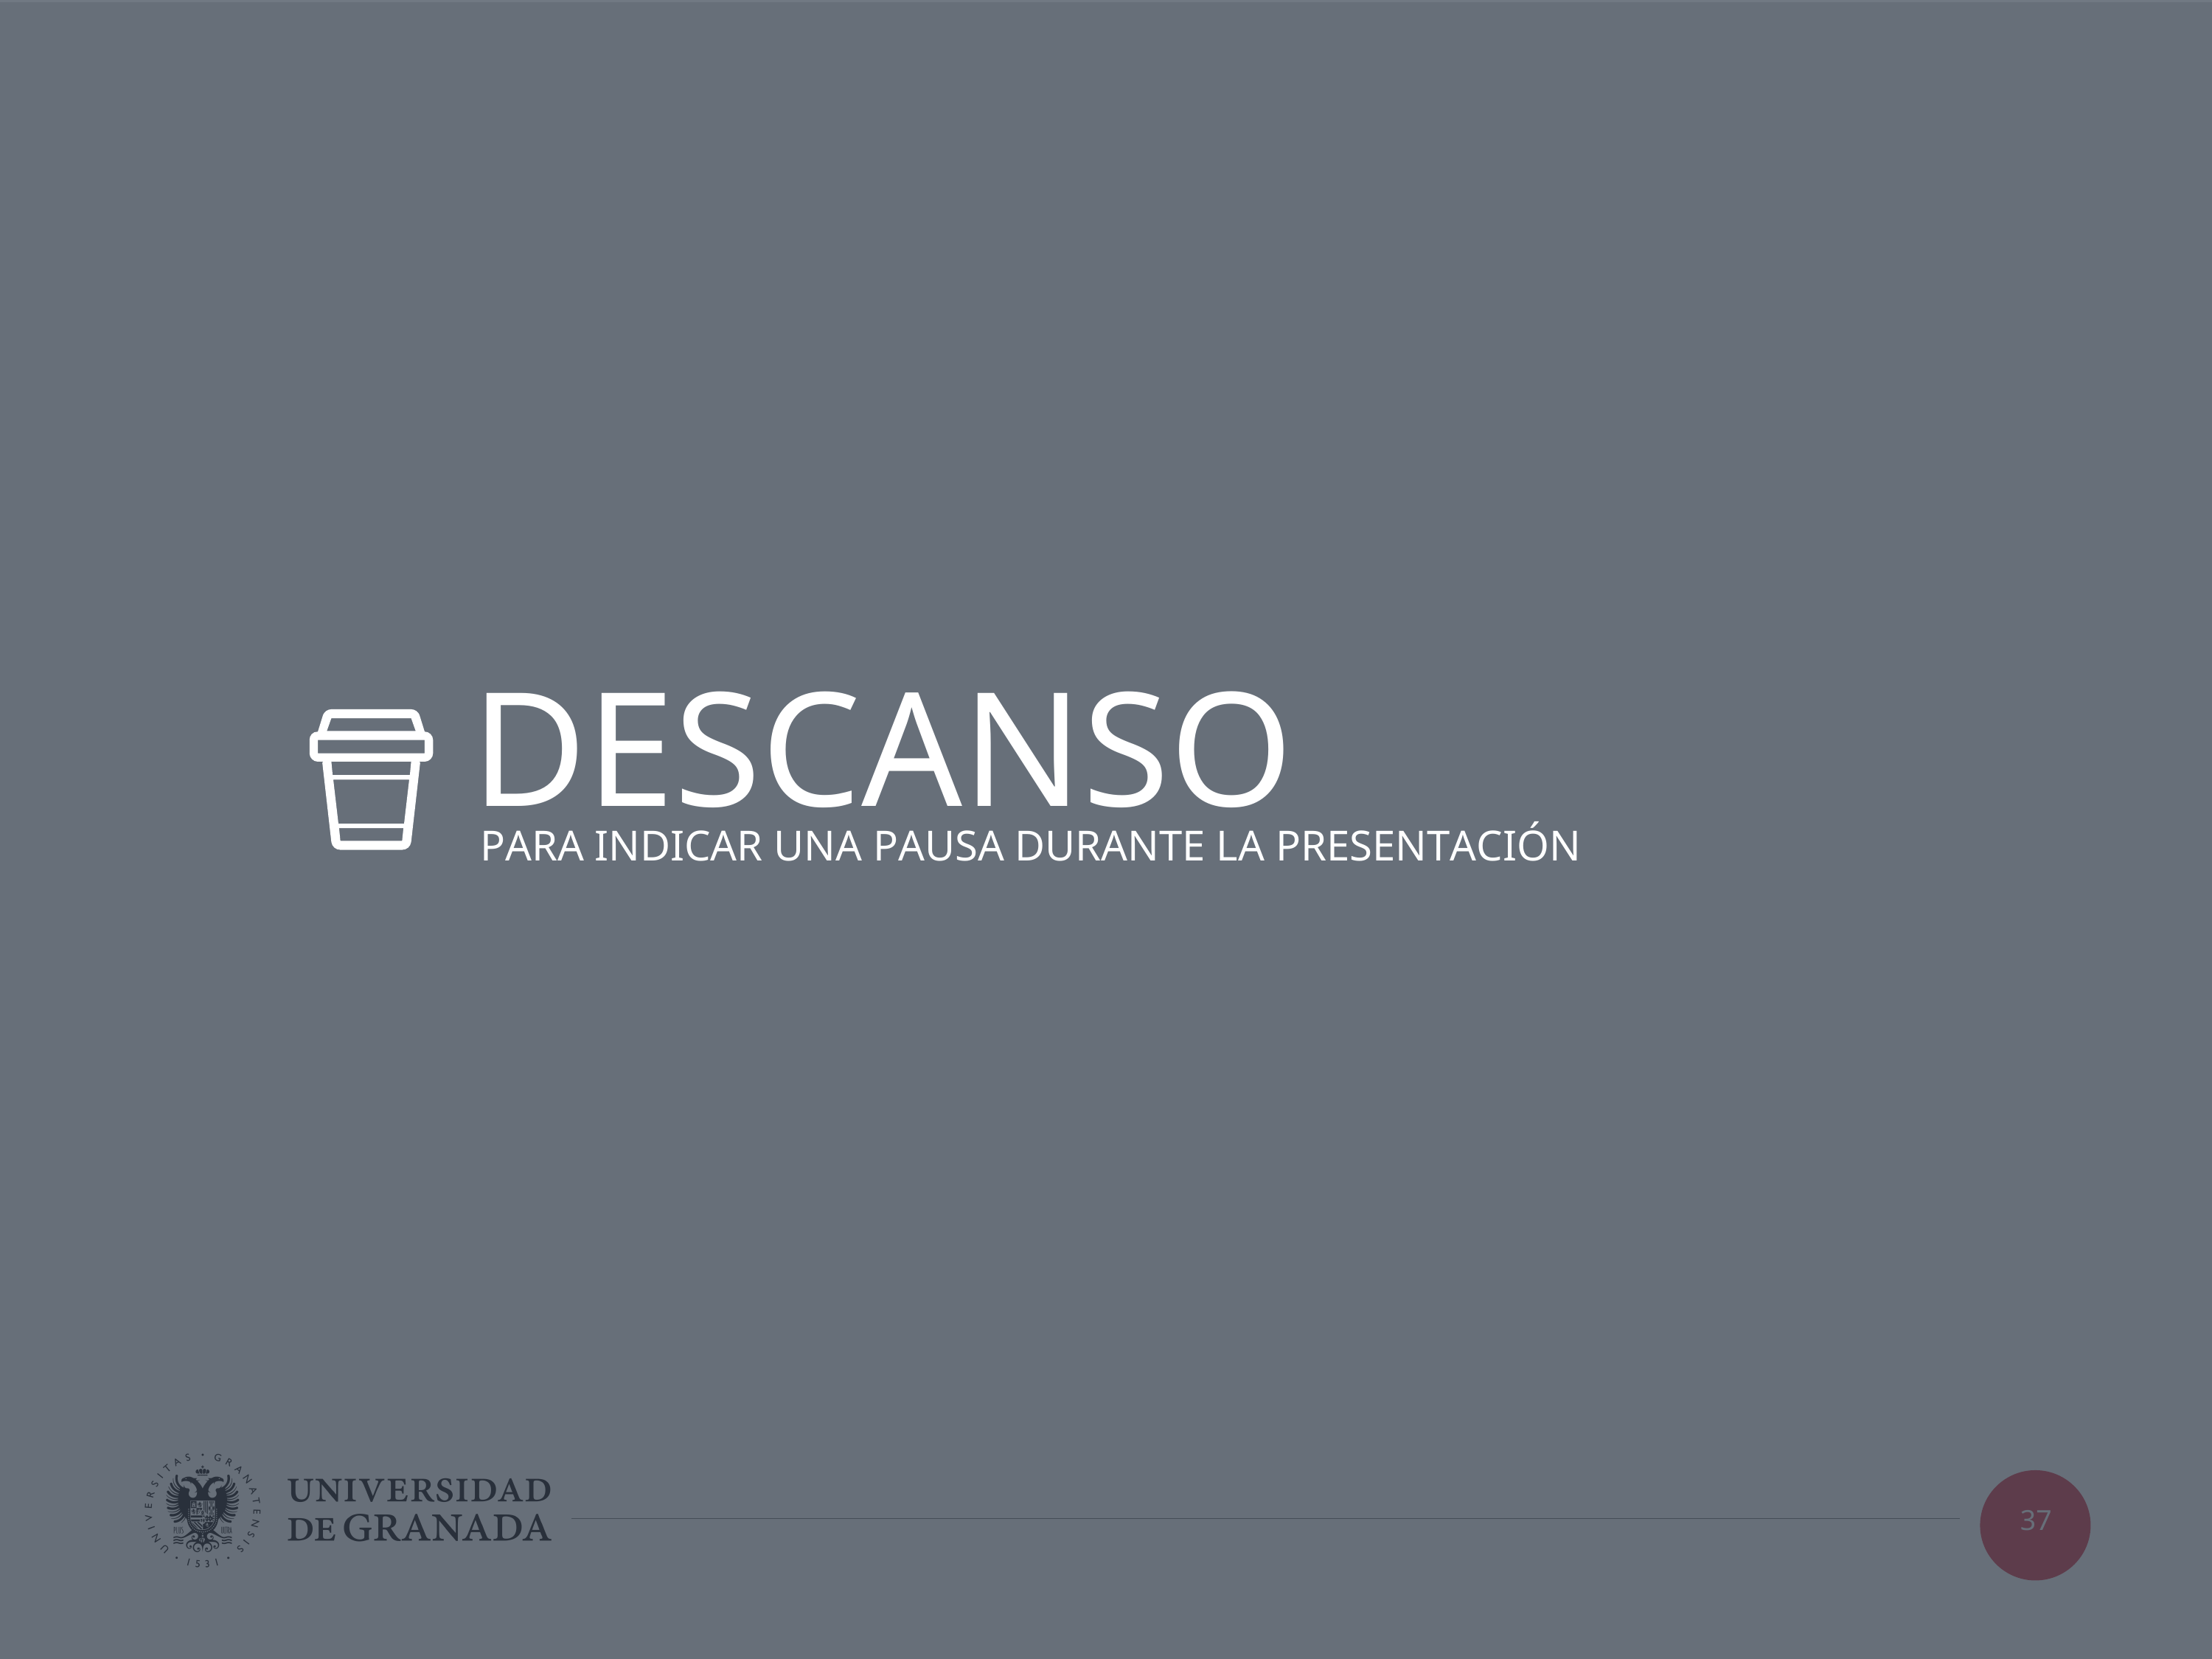

#
DESCANSO
PARA INDICAR UNA PAUSA DURANTE LA PRESENTACIÓN